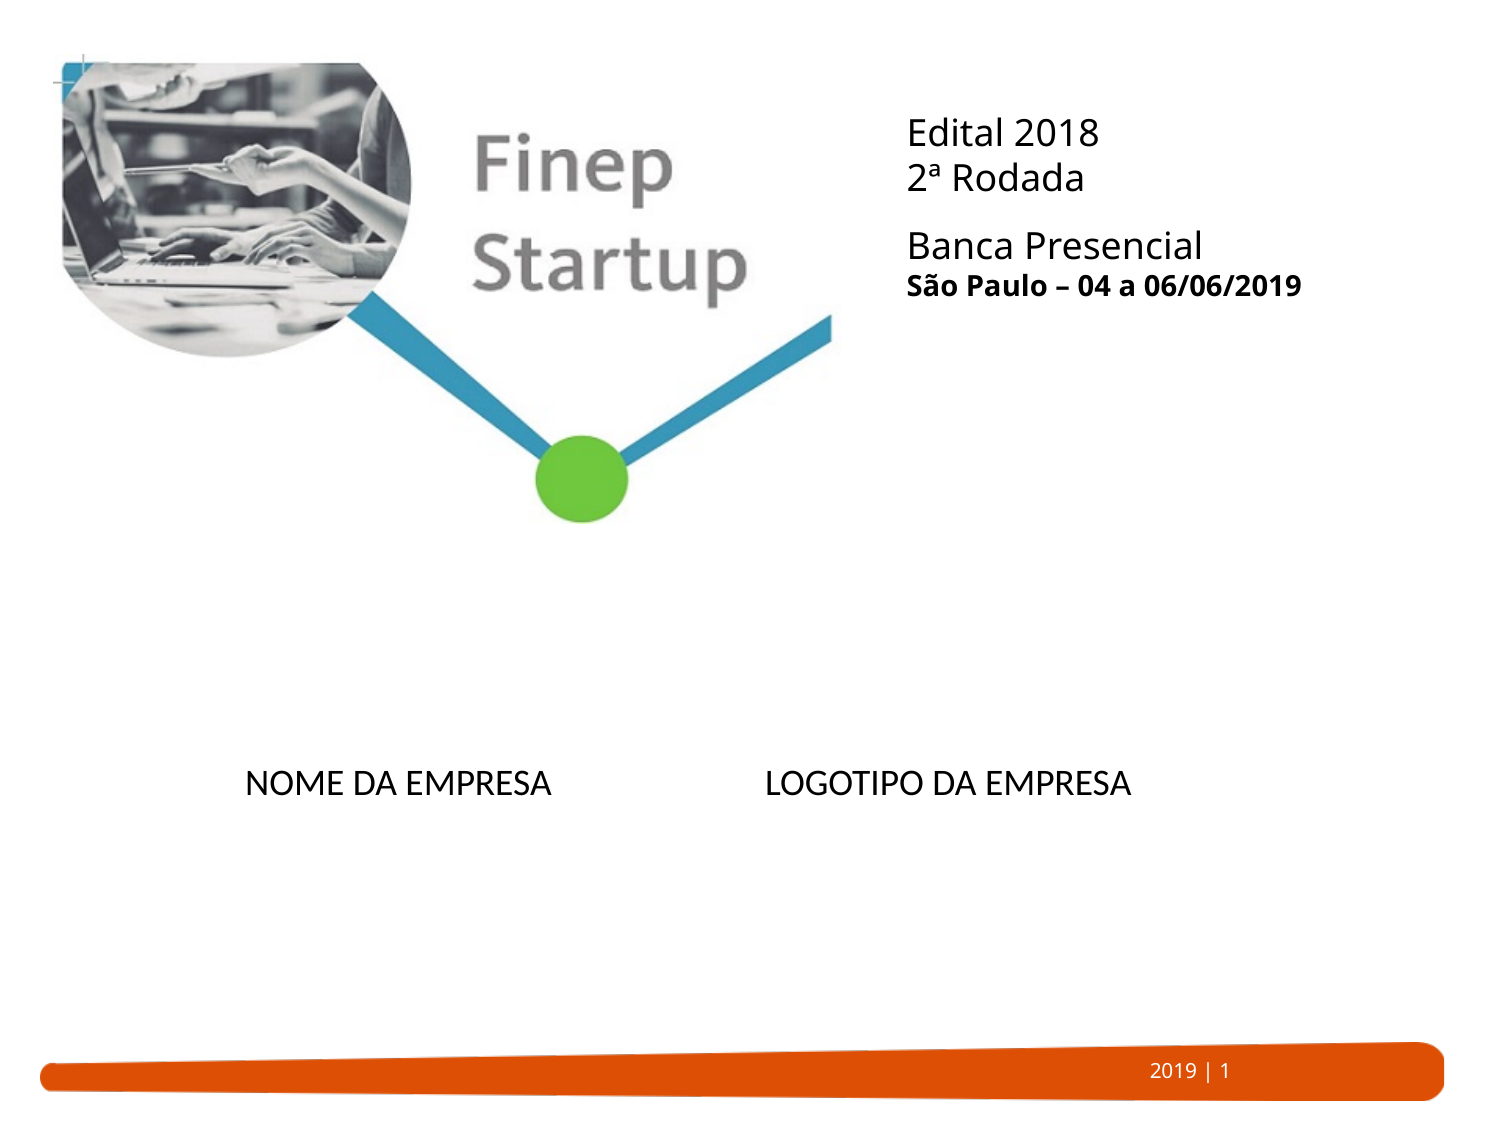

Edital 2018
2ª Rodada
Banca Presencial
São Paulo – 04 a 06/06/2019
NOME DA EMPRESA
LOGOTIPO DA EMPRESA